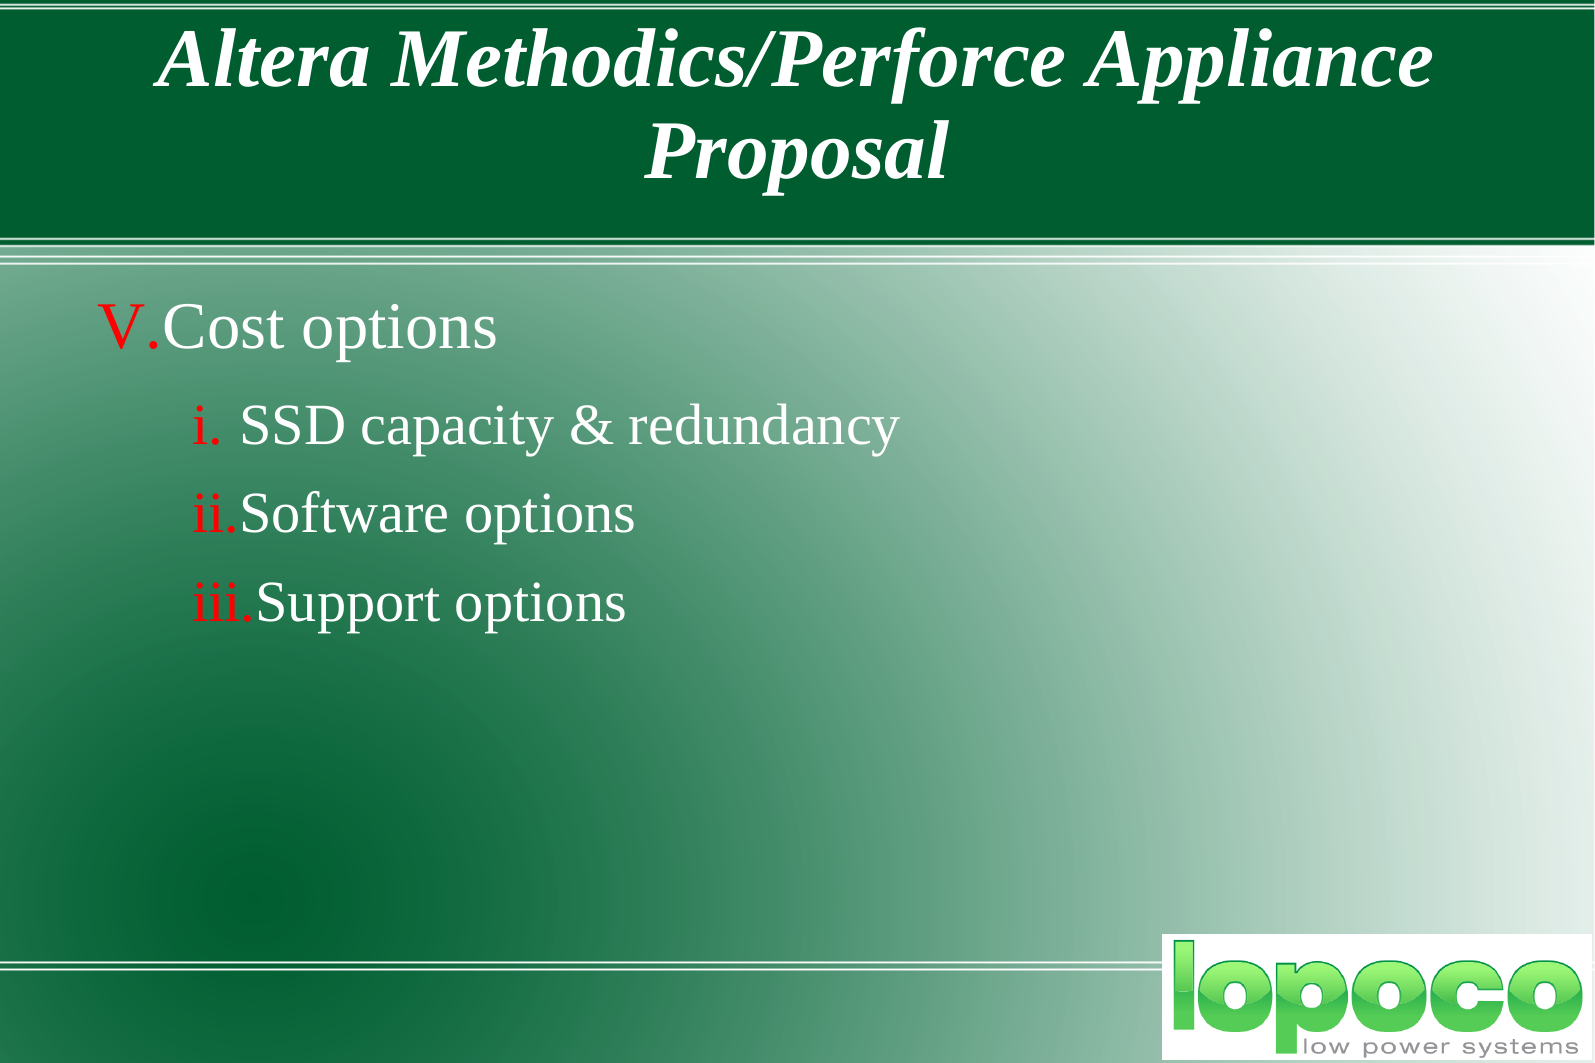

# Altera Methodics/Perforce Appliance Proposal
Cost options
SSD capacity & redundancy
Software options
Support options